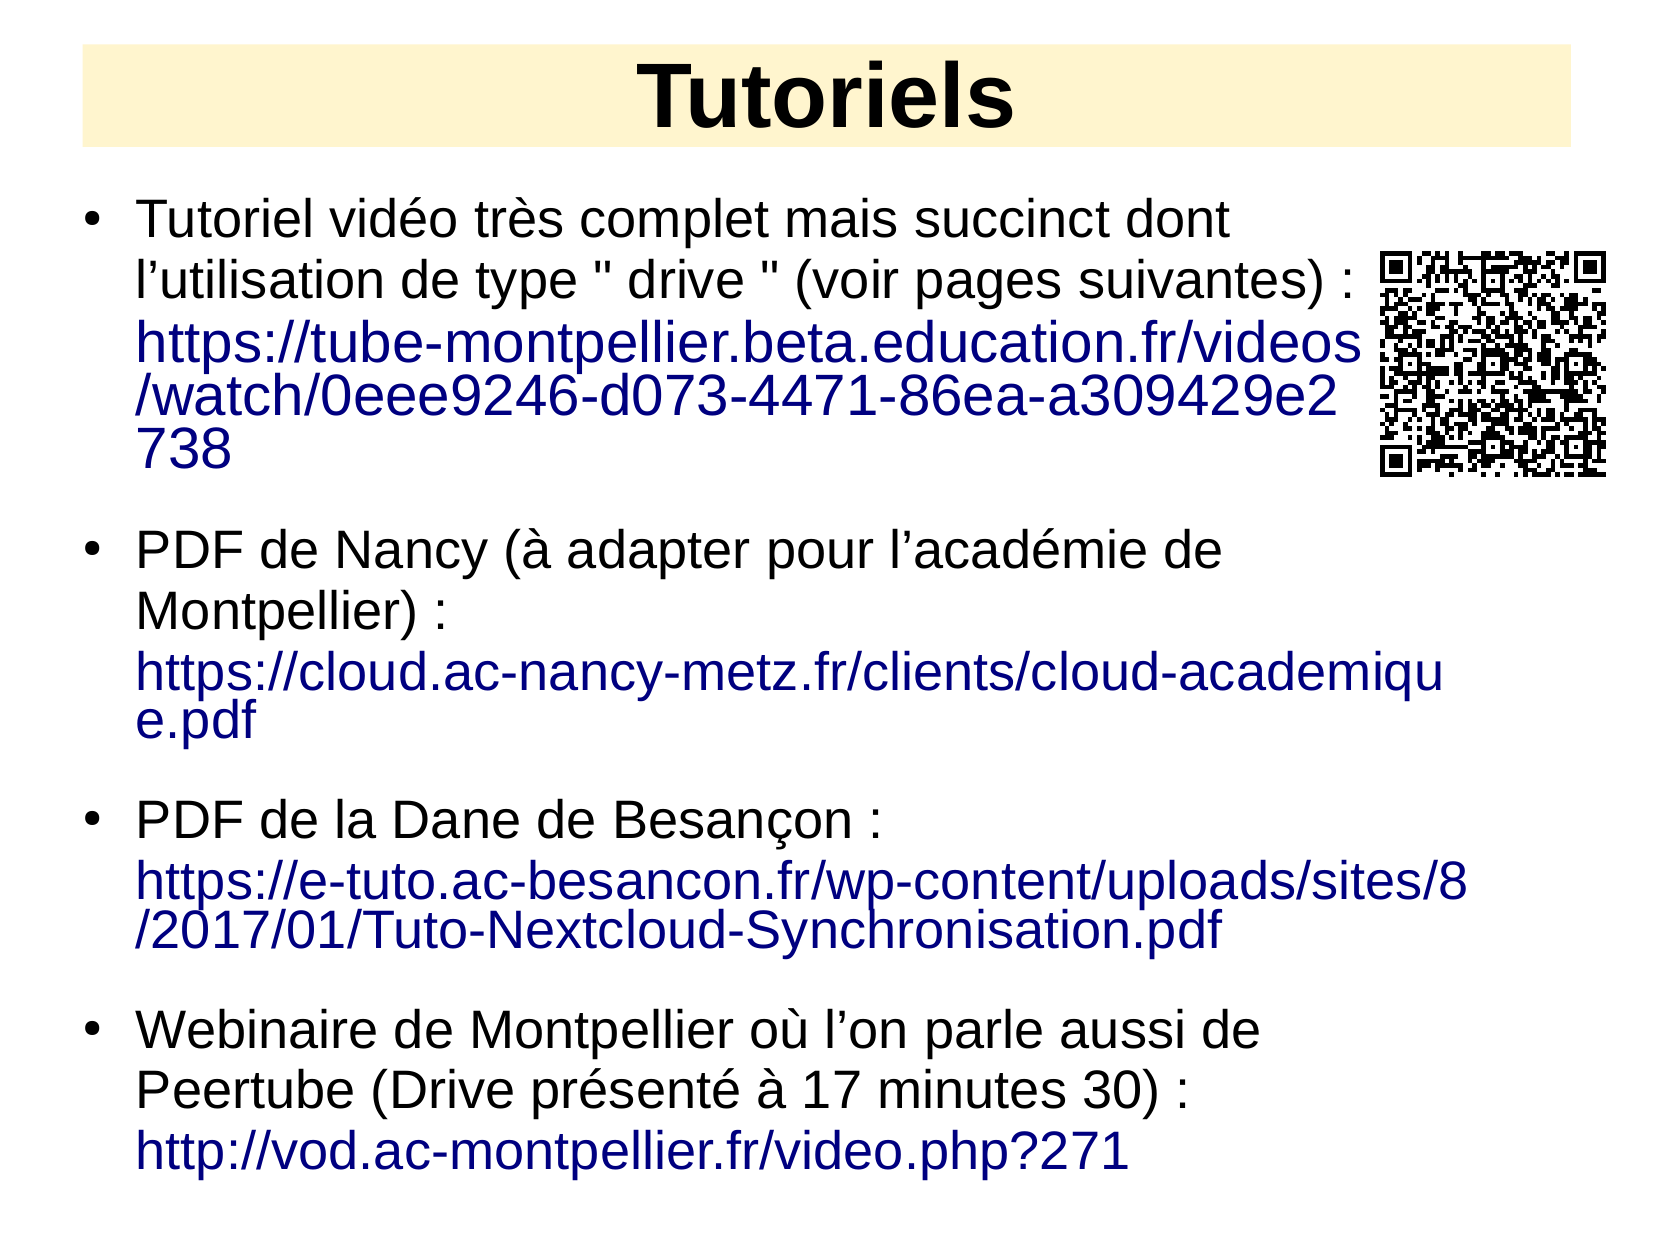

# Tutoriels
Tutoriel vidéo très complet mais succinct dont l’utilisation de type " drive " (voir pages suivantes) :https://tube-montpellier.beta.education.fr/videos/watch/0eee9246-d073-4471-86ea-a309429e2738
PDF de Nancy (à adapter pour l’académie de Montpellier) : https://cloud.ac-nancy-metz.fr/clients/cloud-academique.pdf
PDF de la Dane de Besançon : https://e-tuto.ac-besancon.fr/wp-content/uploads/sites/8/2017/01/Tuto-Nextcloud-Synchronisation.pdf
Webinaire de Montpellier où l’on parle aussi de Peertube (Drive présenté à 17 minutes 30) :
http://vod.ac-montpellier.fr/video.php?271